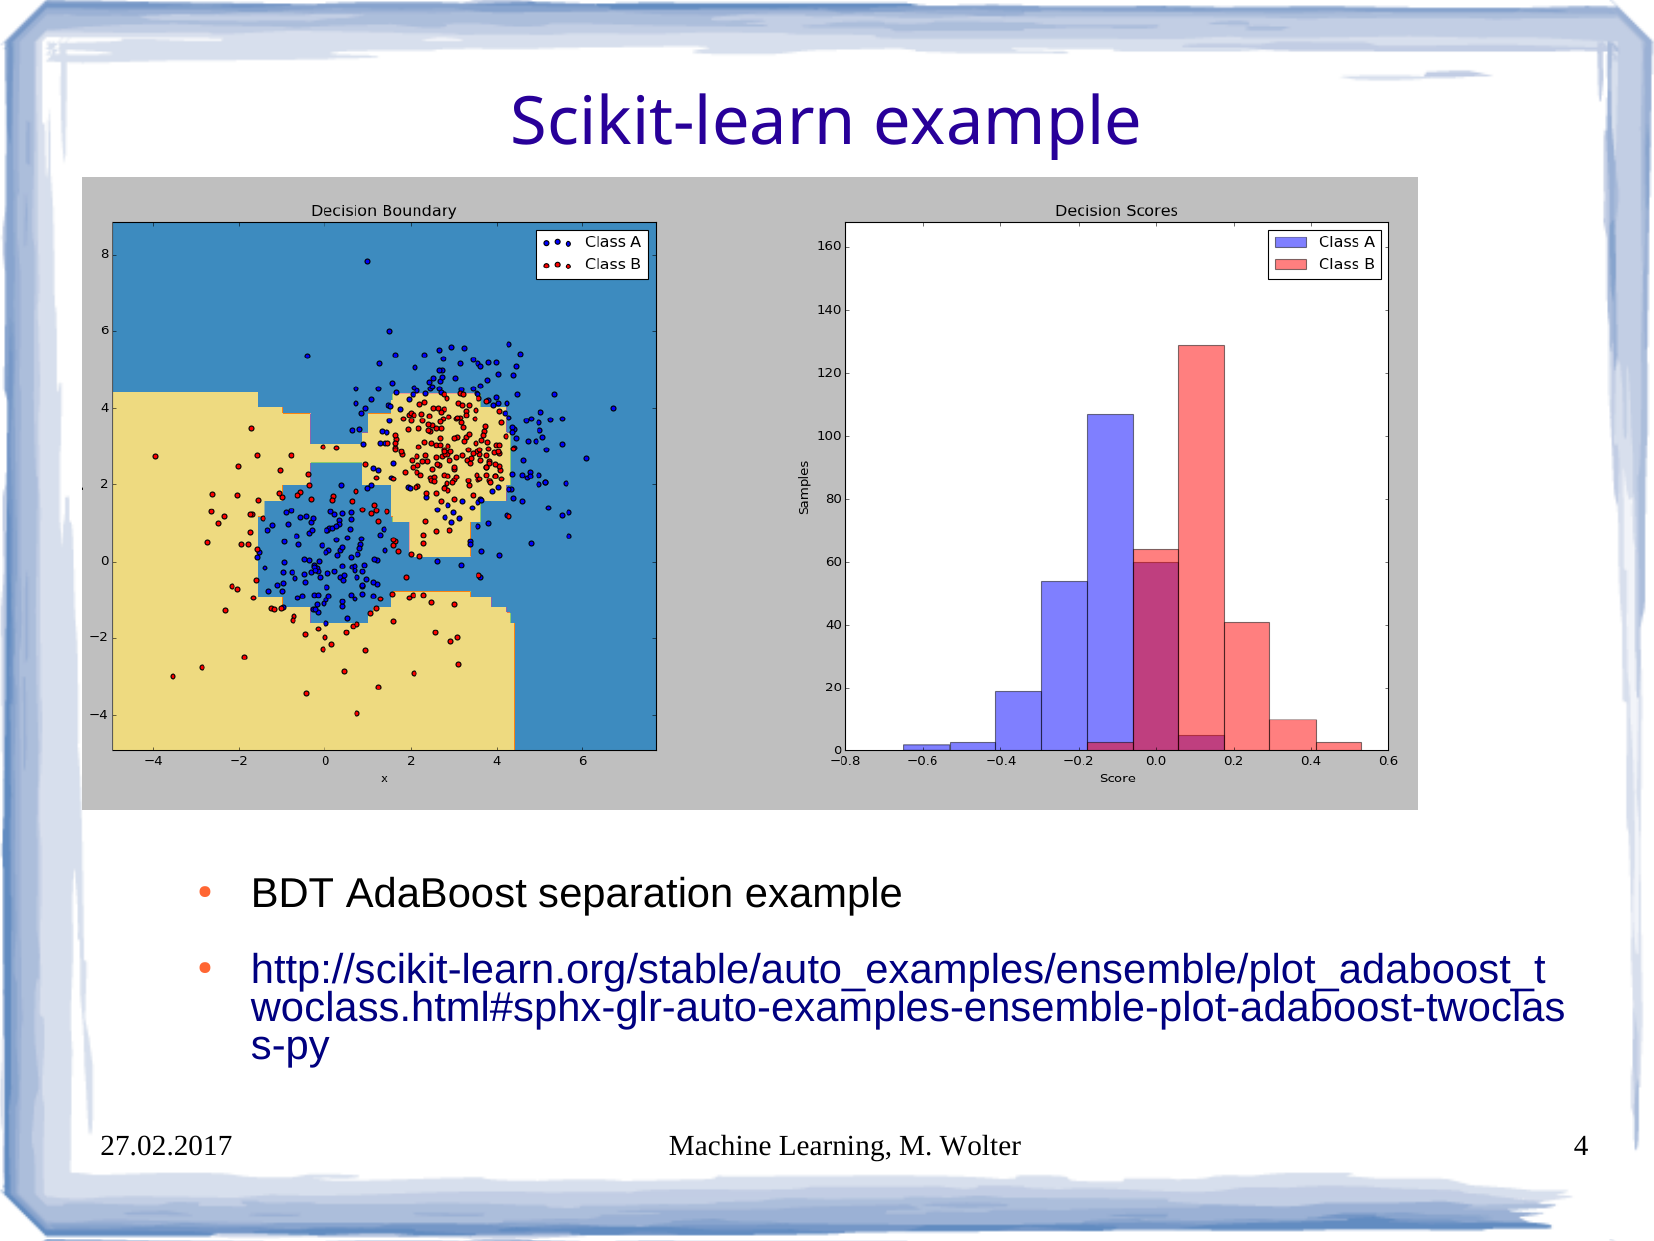

# Scikit-learn example
BDT AdaBoost separation example
http://scikit-learn.org/stable/auto_examples/ensemble/plot_adaboost_twoclass.html#sphx-glr-auto-examples-ensemble-plot-adaboost-twoclass-py
27.02.2017
Machine Learning, M. Wolter
4